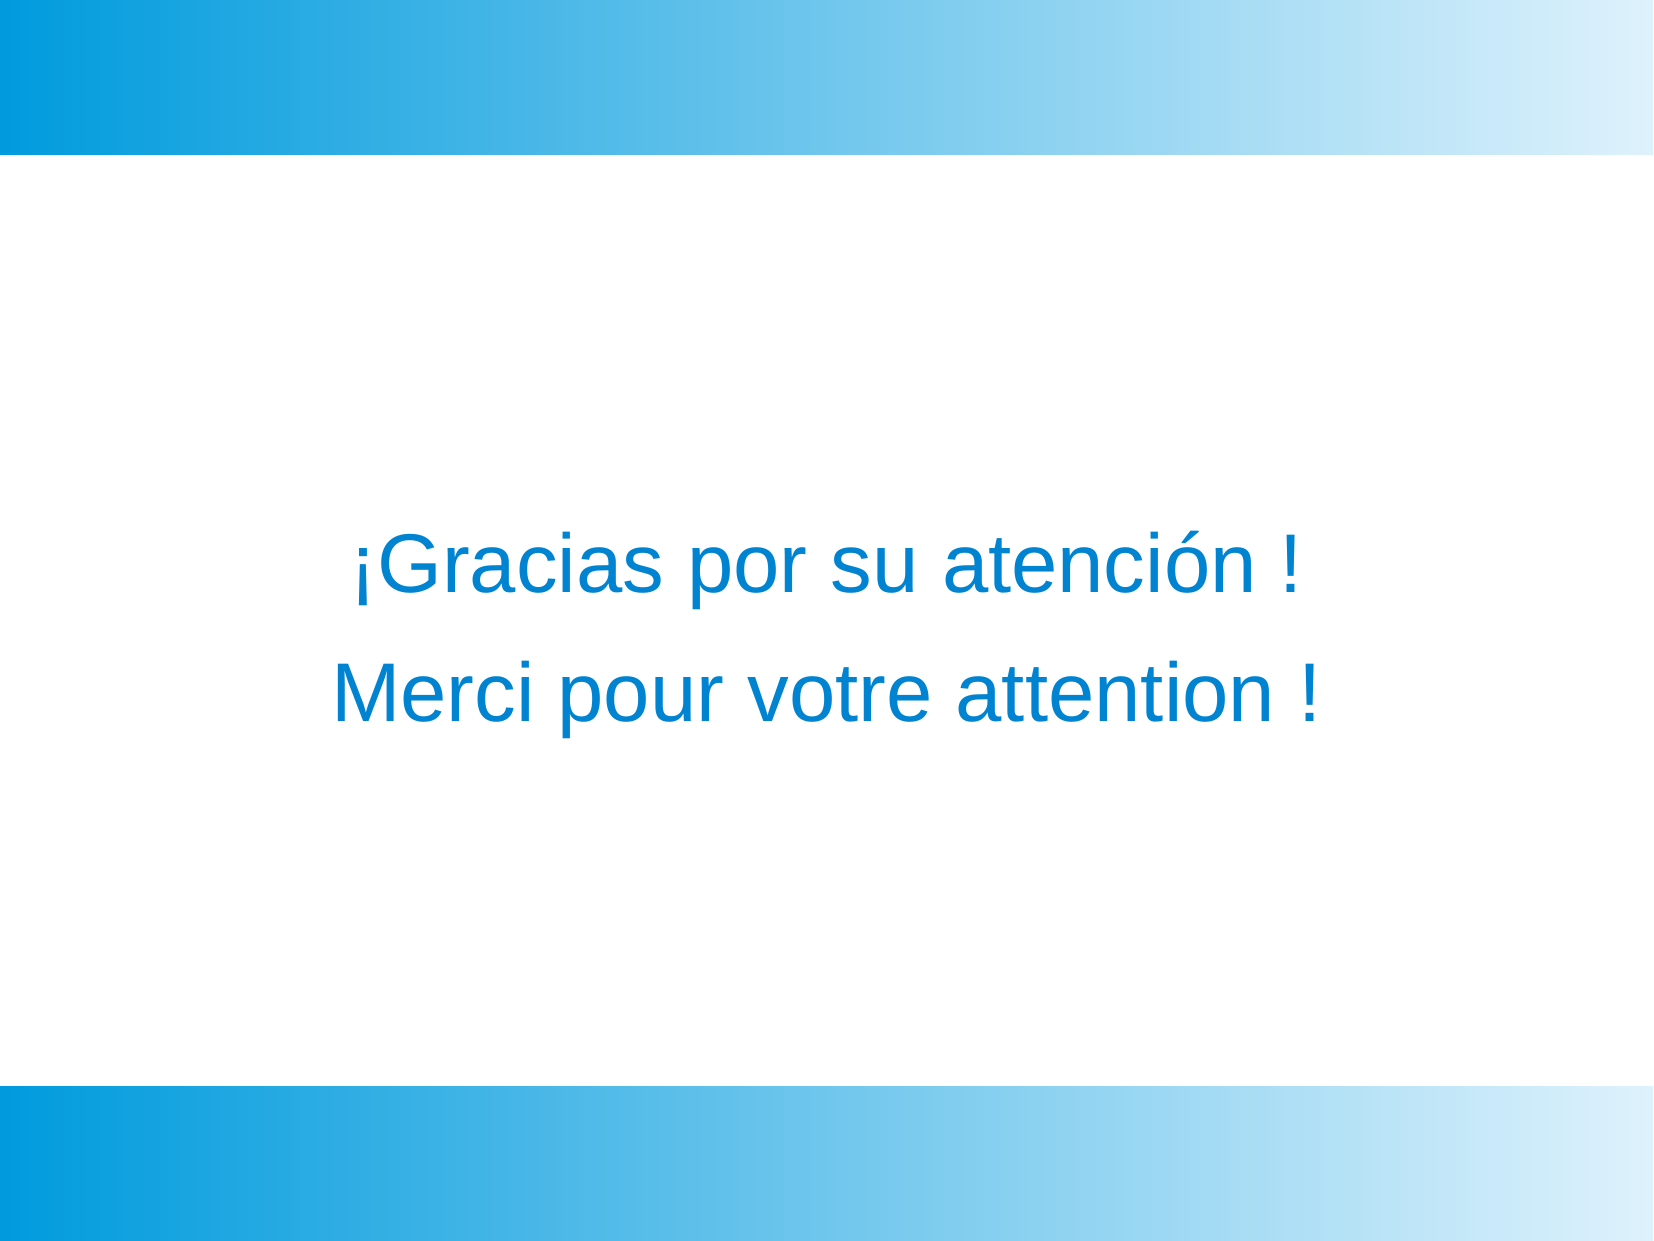

# ¡Gracias por su atención !
Merci pour votre attention !